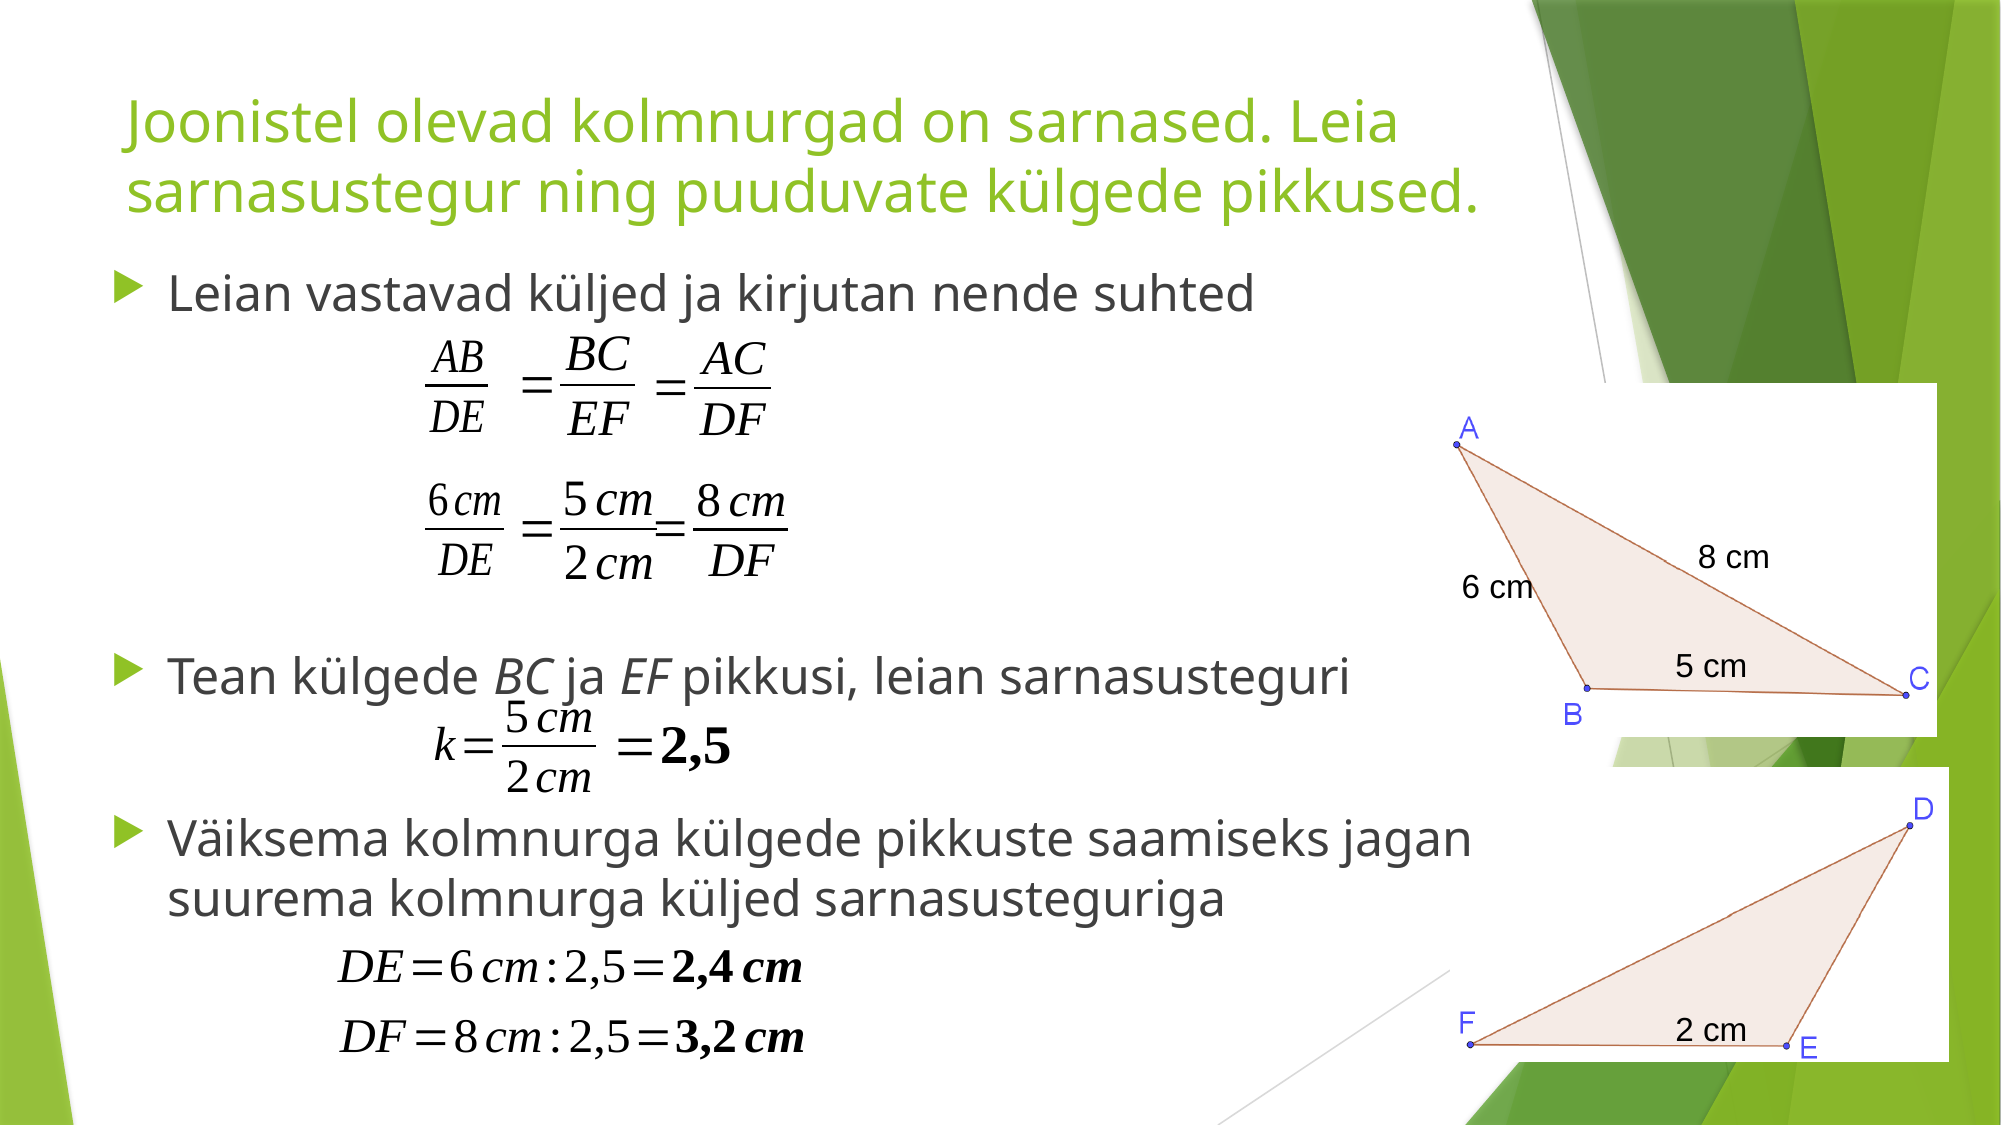

# Joonistel olevad kolmnurgad on sarnased. Leia sarnasustegur ning puuduvate külgede pikkused.
Leian vastavad küljed ja kirjutan nende suhted
Tean külgede BC ja EF pikkusi, leian sarnasusteguri
Väiksema kolmnurga külgede pikkuste saamiseks jagan suurema kolmnurga küljed sarnasusteguriga
8 cm
6 cm
5 cm
2 cm